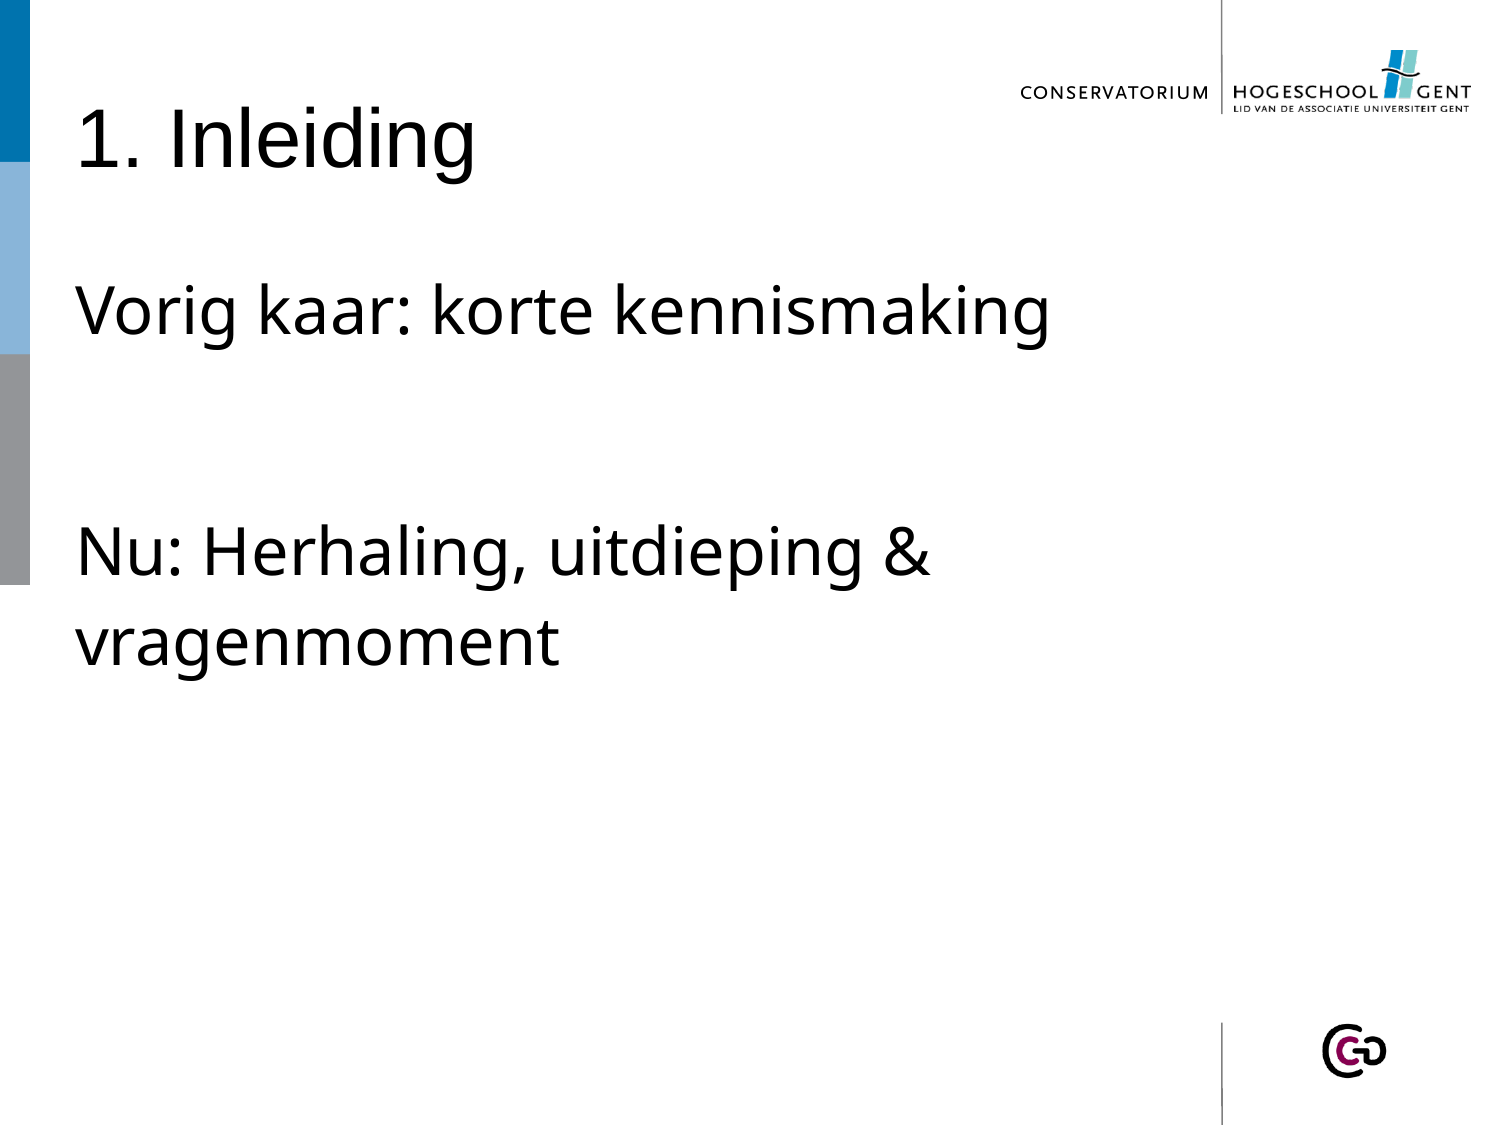

# 1. Inleiding
Vorig kaar: korte kennismaking
Nu: Herhaling, uitdieping & vragenmoment